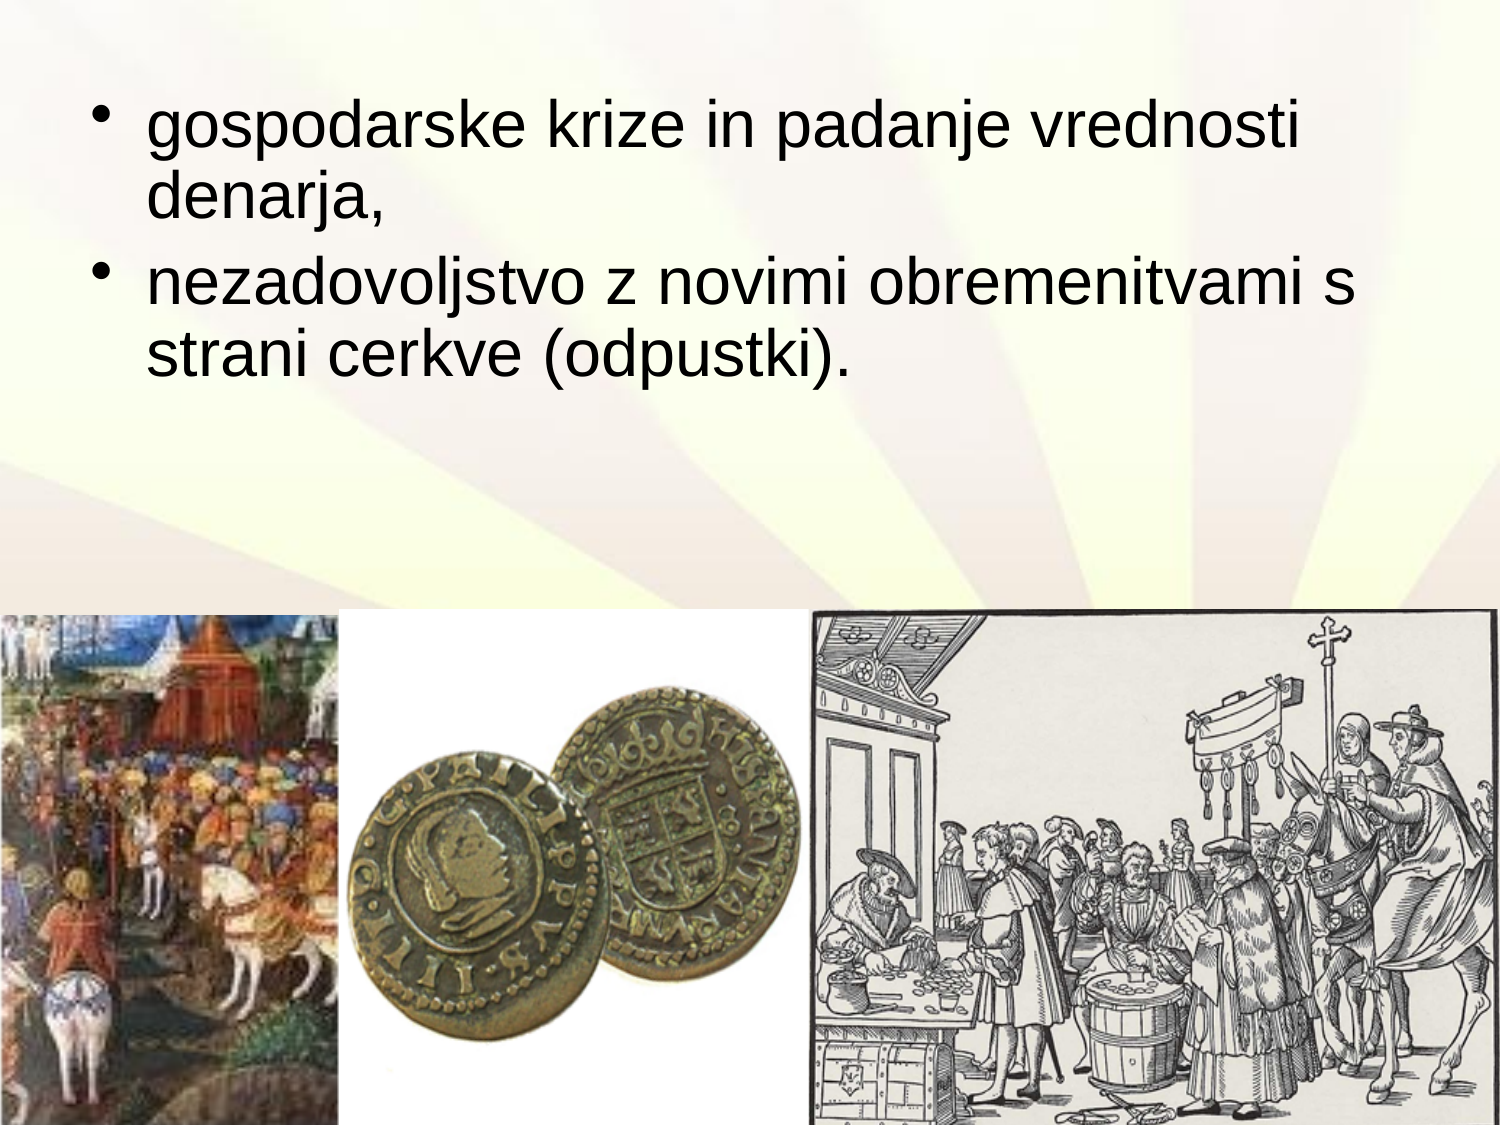

# gospodarske krize in padanje vrednosti denarja,
nezadovoljstvo z novimi obremenitvami s strani cerkve (odpustki).